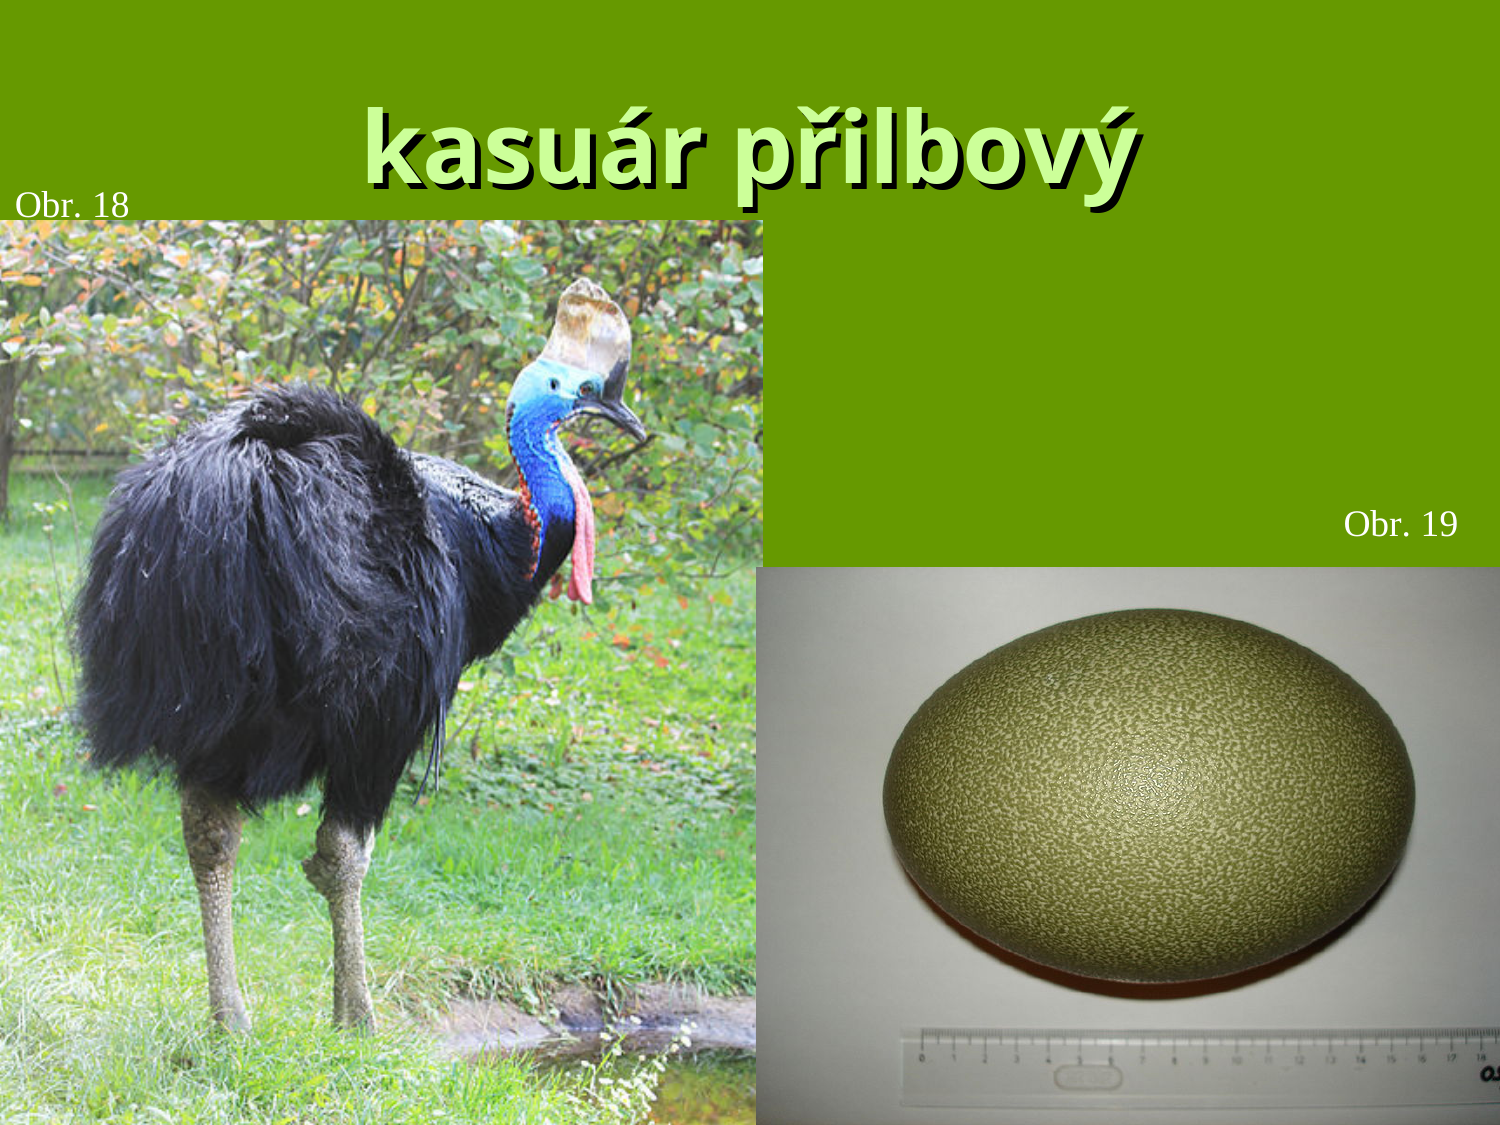

# kasuár přilbový
Obr. 18
Obr. 19